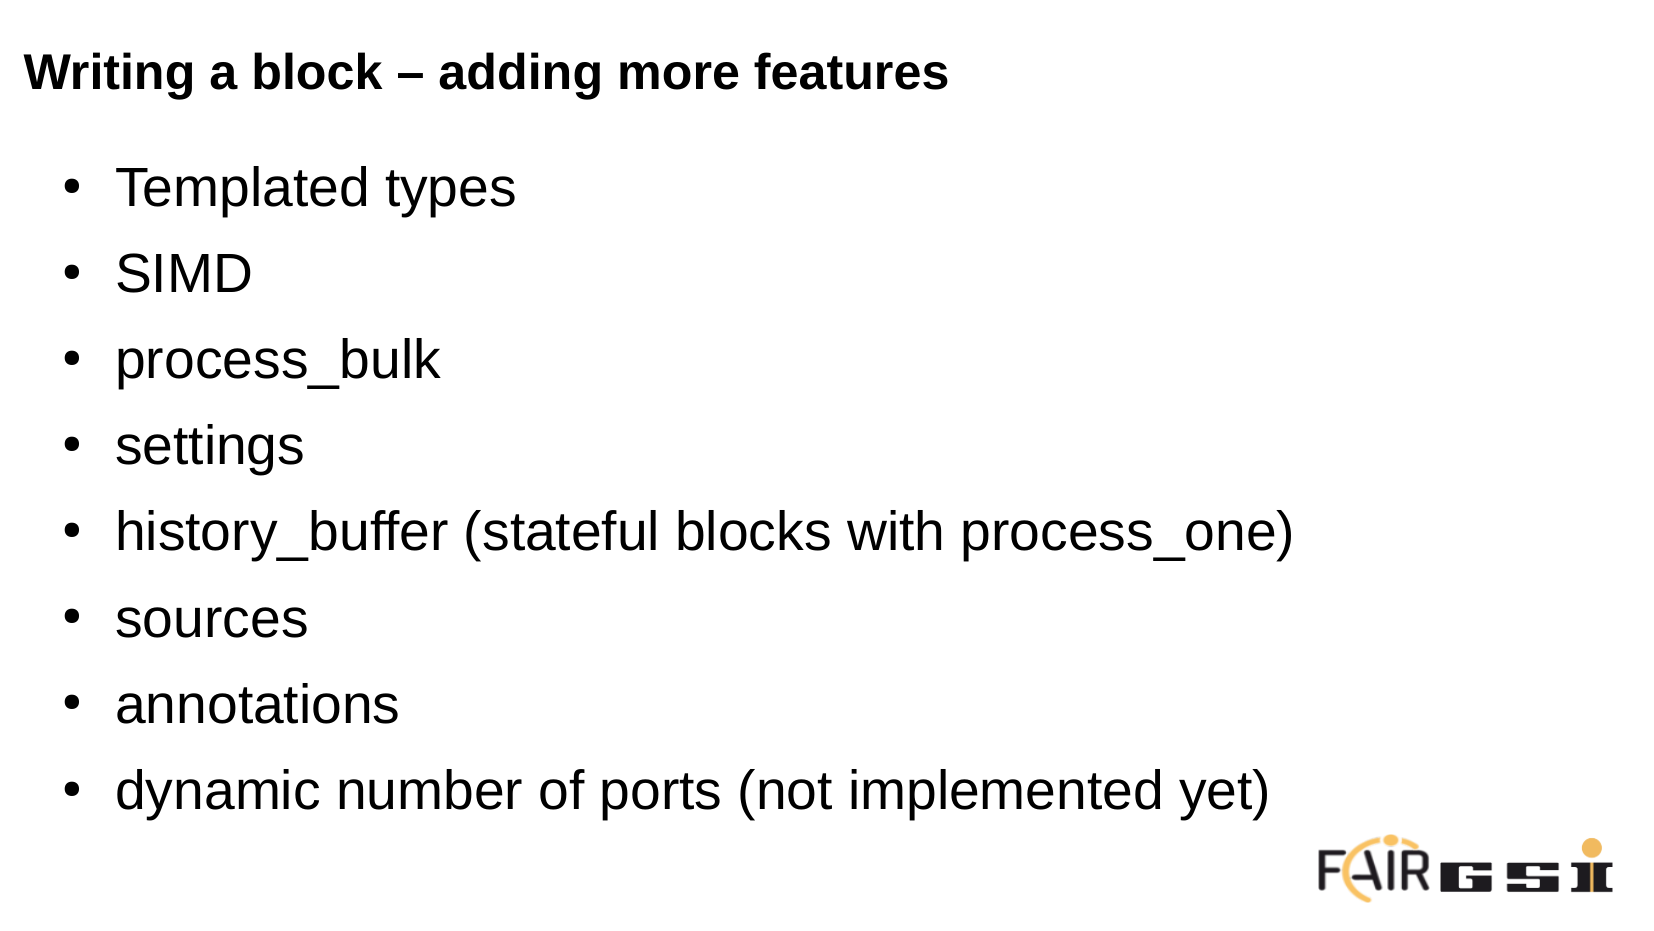

# Writing a block – adding more features
Templated types
SIMD
process_bulk
settings
history_buffer (stateful blocks with process_one)
sources
annotations
dynamic number of ports (not implemented yet)